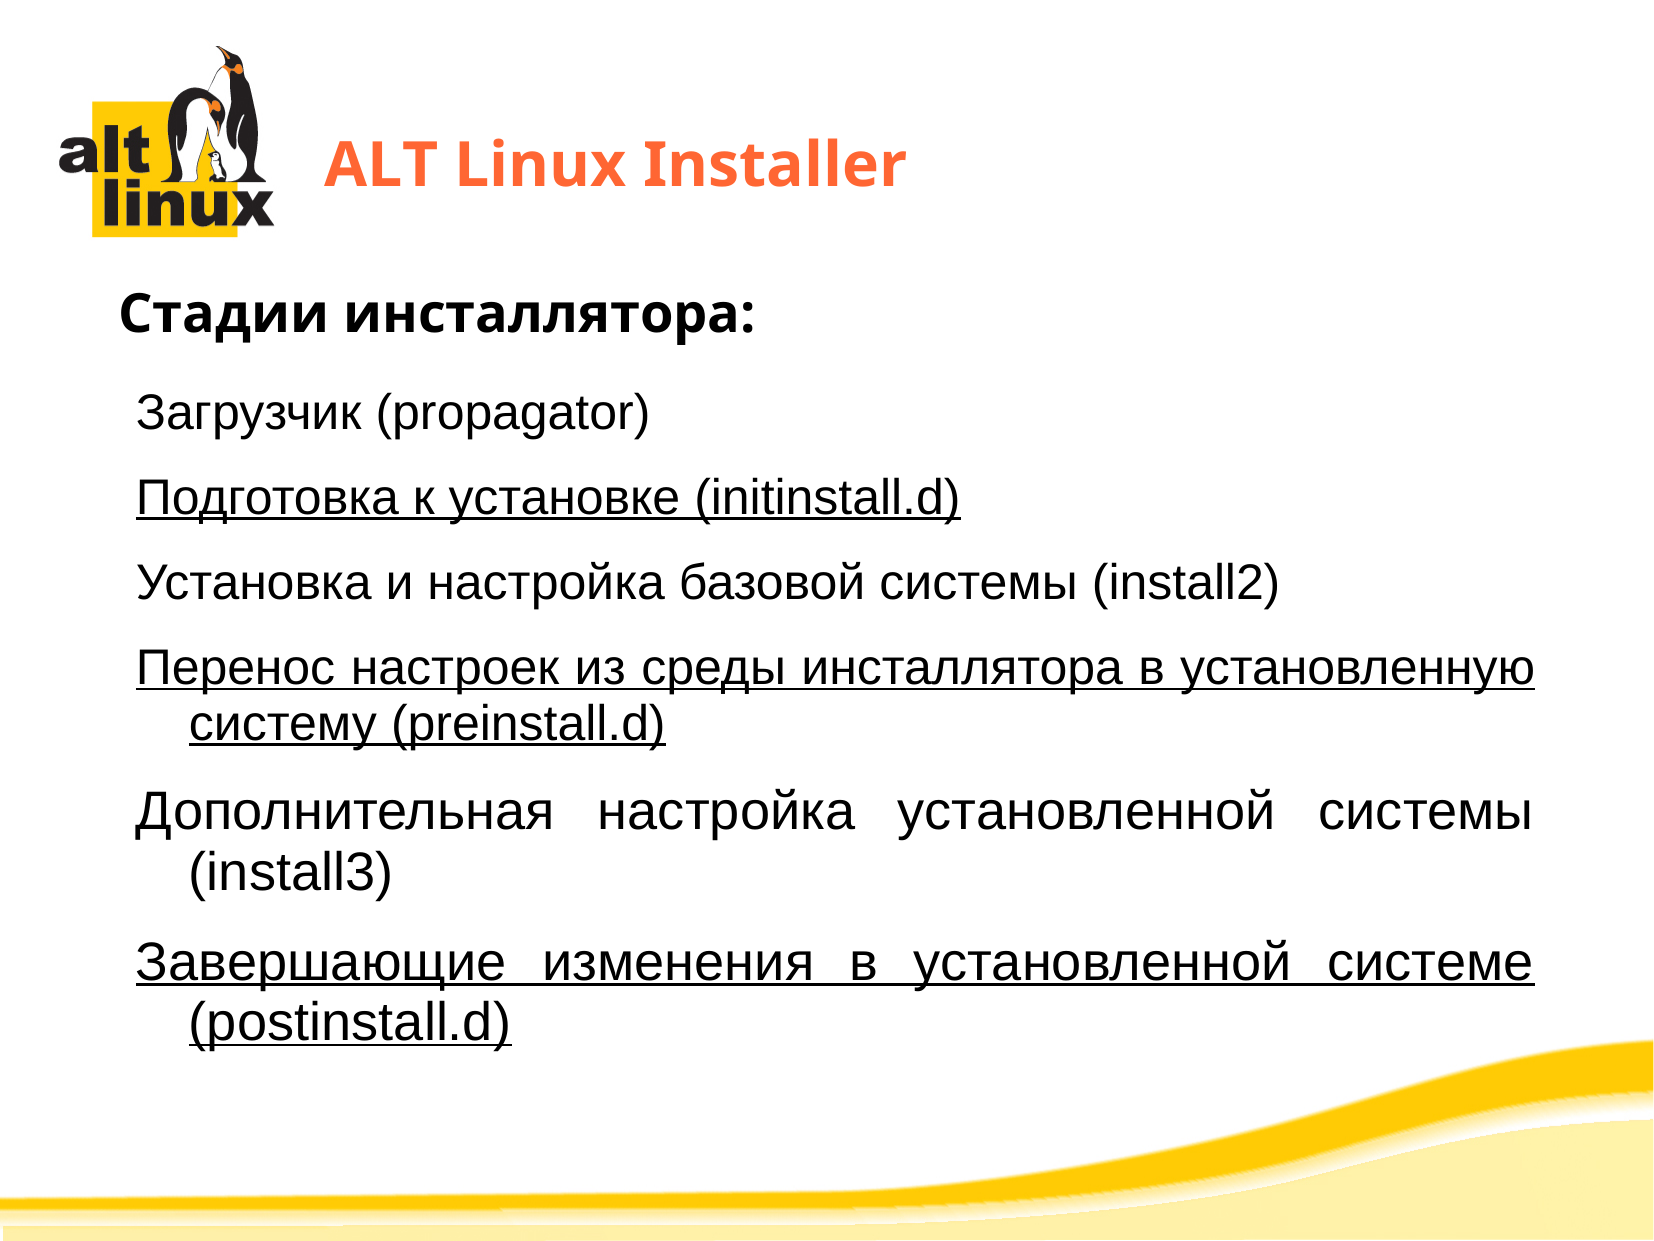

#
ALT Linux Installer
Стадии инсталлятора:
Загрузчик (propagator)
Подготовка к установке (initinstall.d)
Установка и настройка базовой системы (install2)
Перенос настроек из среды инсталлятора в установленную систему (preinstall.d)
Дополнительная настройка установленной системы (install3)
Завершающие изменения в установленной системе (postinstall.d)